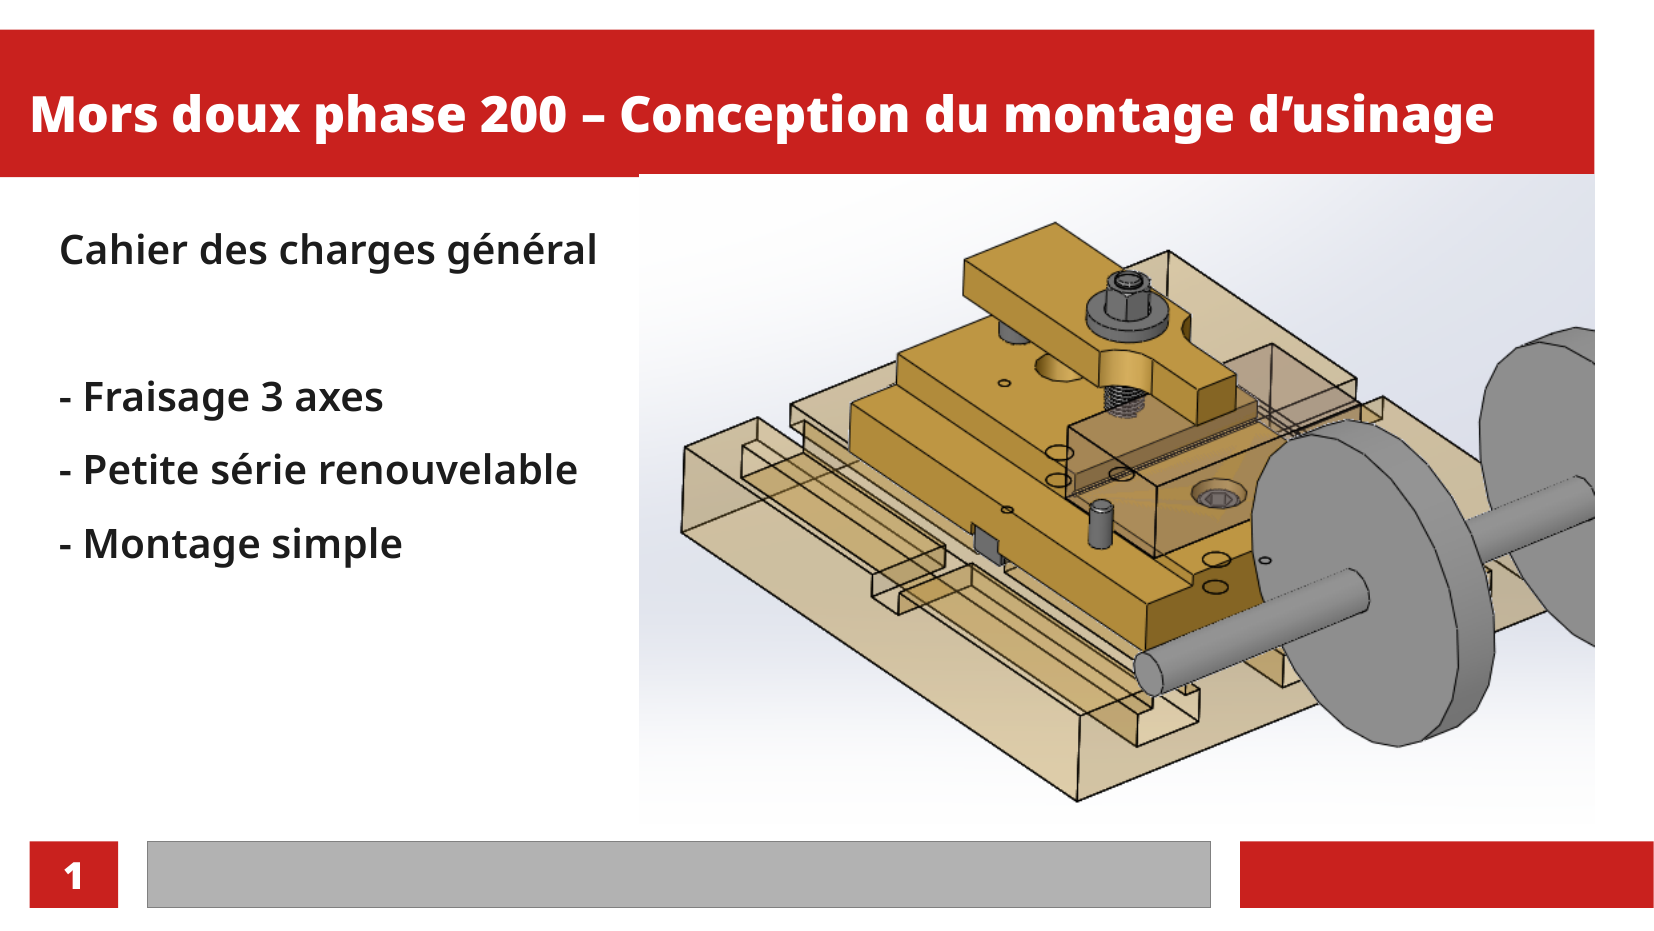

Mors doux phase 200 – Conception du montage d’usinage
# Cahier des charges général
- Fraisage 3 axes
- Petite série renouvelable
- Montage simple
1